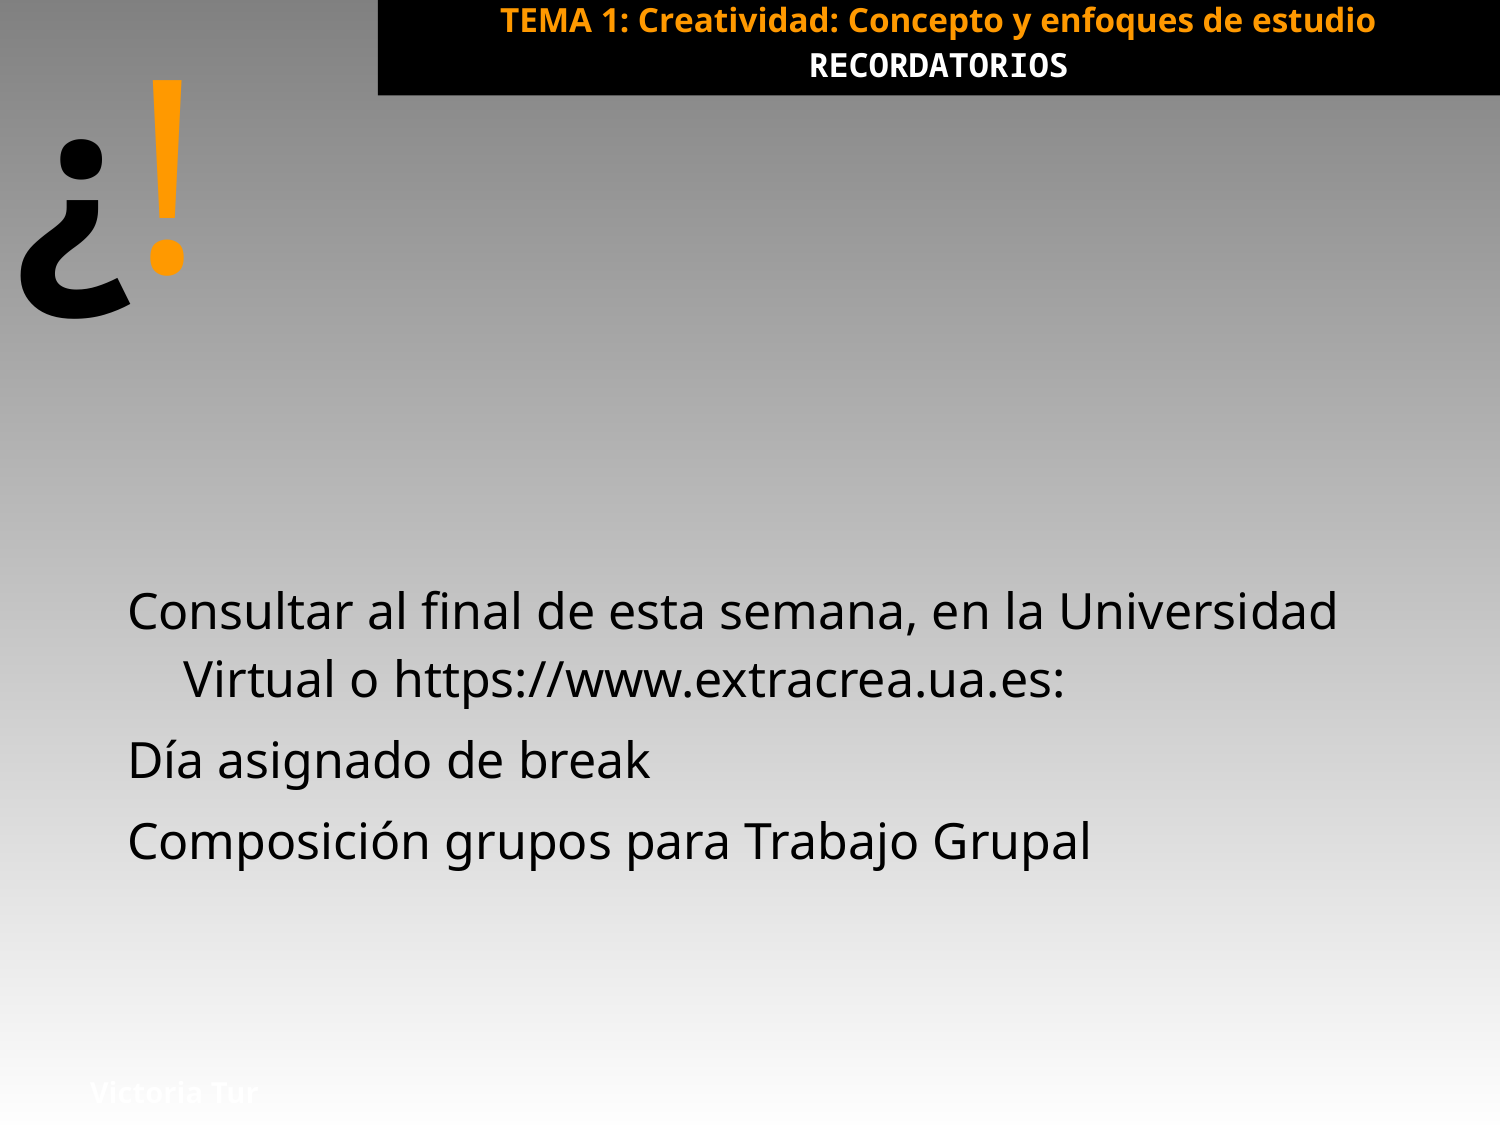

TEMA 1: Creatividad: Concepto y enfoques de estudio
RECORDATORIOS
# Consultar al final de esta semana, en la Universidad Virtual o https://www.extracrea.ua.es:
Día asignado de break
Composición grupos para Trabajo Grupal